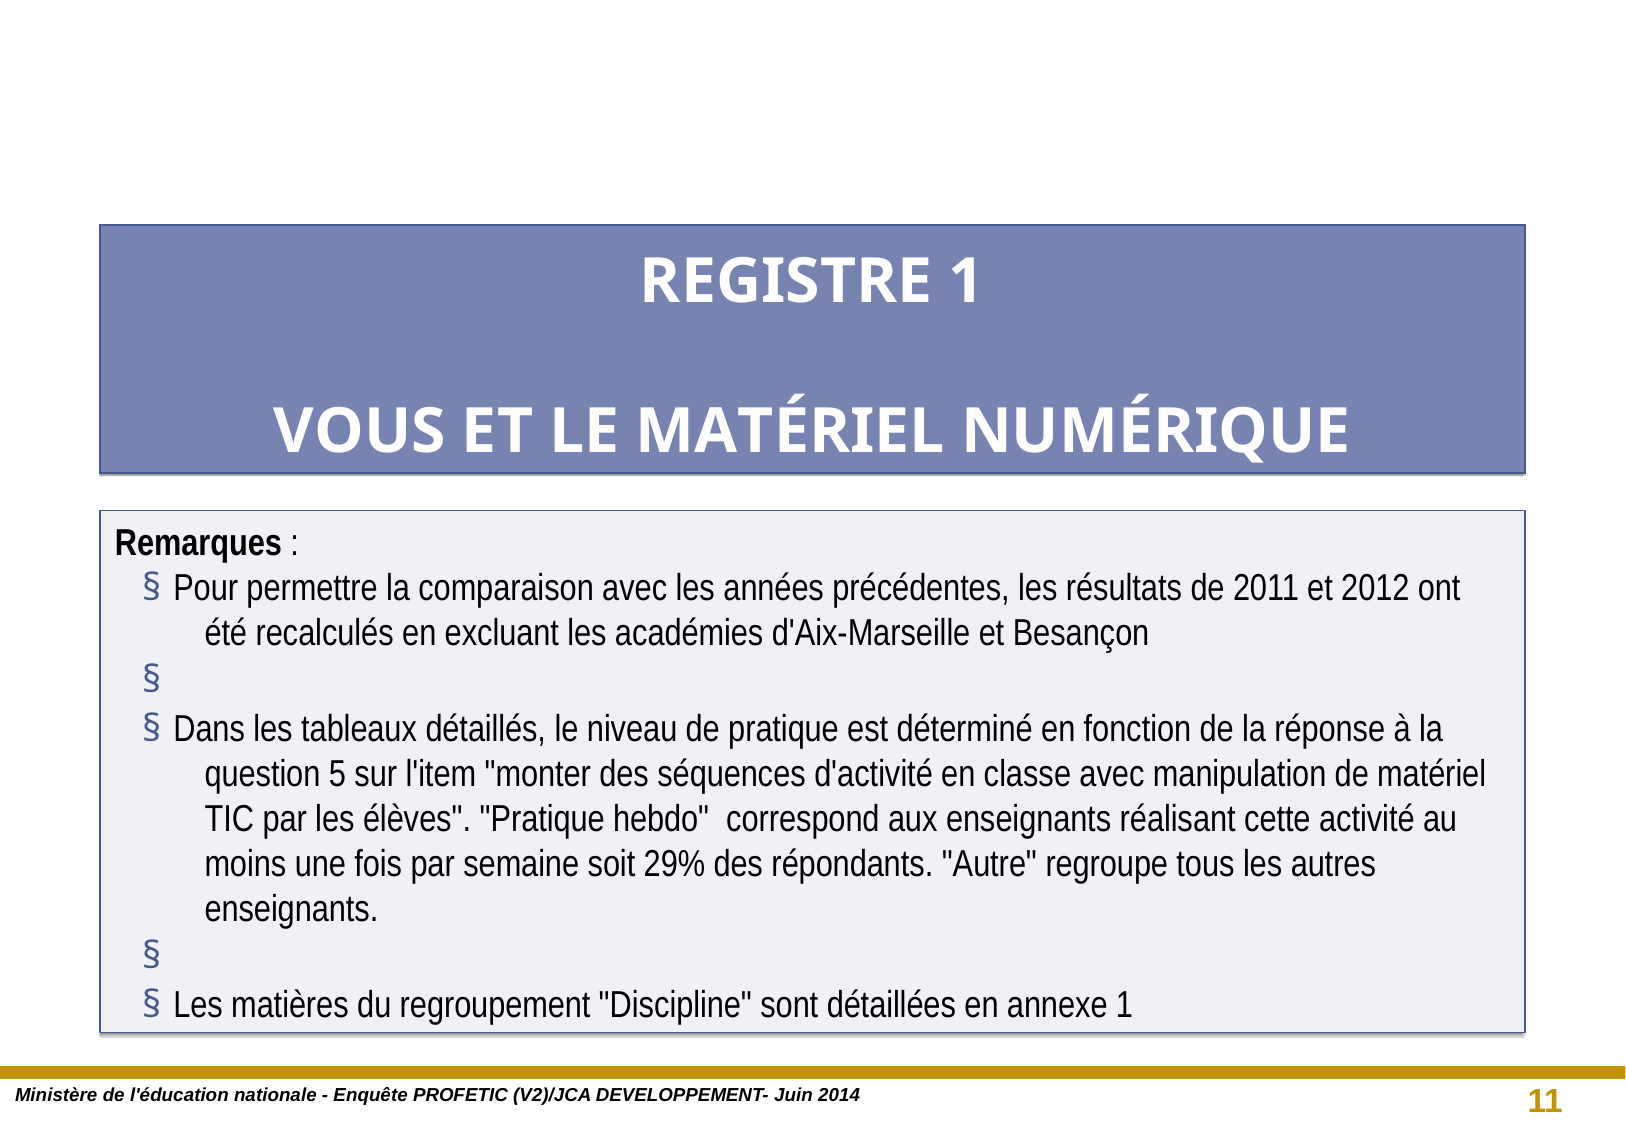

# REGISTRE 1 Vous et le matériel numérique
Remarques :
Pour permettre la comparaison avec les années précédentes, les résultats de 2011 et 2012 ont été recalculés en excluant les académies d'Aix-Marseille et Besançon
Dans les tableaux détaillés, le niveau de pratique est déterminé en fonction de la réponse à la question 5 sur l'item "monter des séquences d'activité en classe avec manipulation de matériel TIC par les élèves". "Pratique hebdo" correspond aux enseignants réalisant cette activité au moins une fois par semaine soit 29% des répondants. "Autre" regroupe tous les autres enseignants.
Les matières du regroupement "Discipline" sont détaillées en annexe 1
10
Ministère de l'éducation nationale - Enquête PROFETIC (V2)/JCA DEVELOPPEMENT- Juin 2014